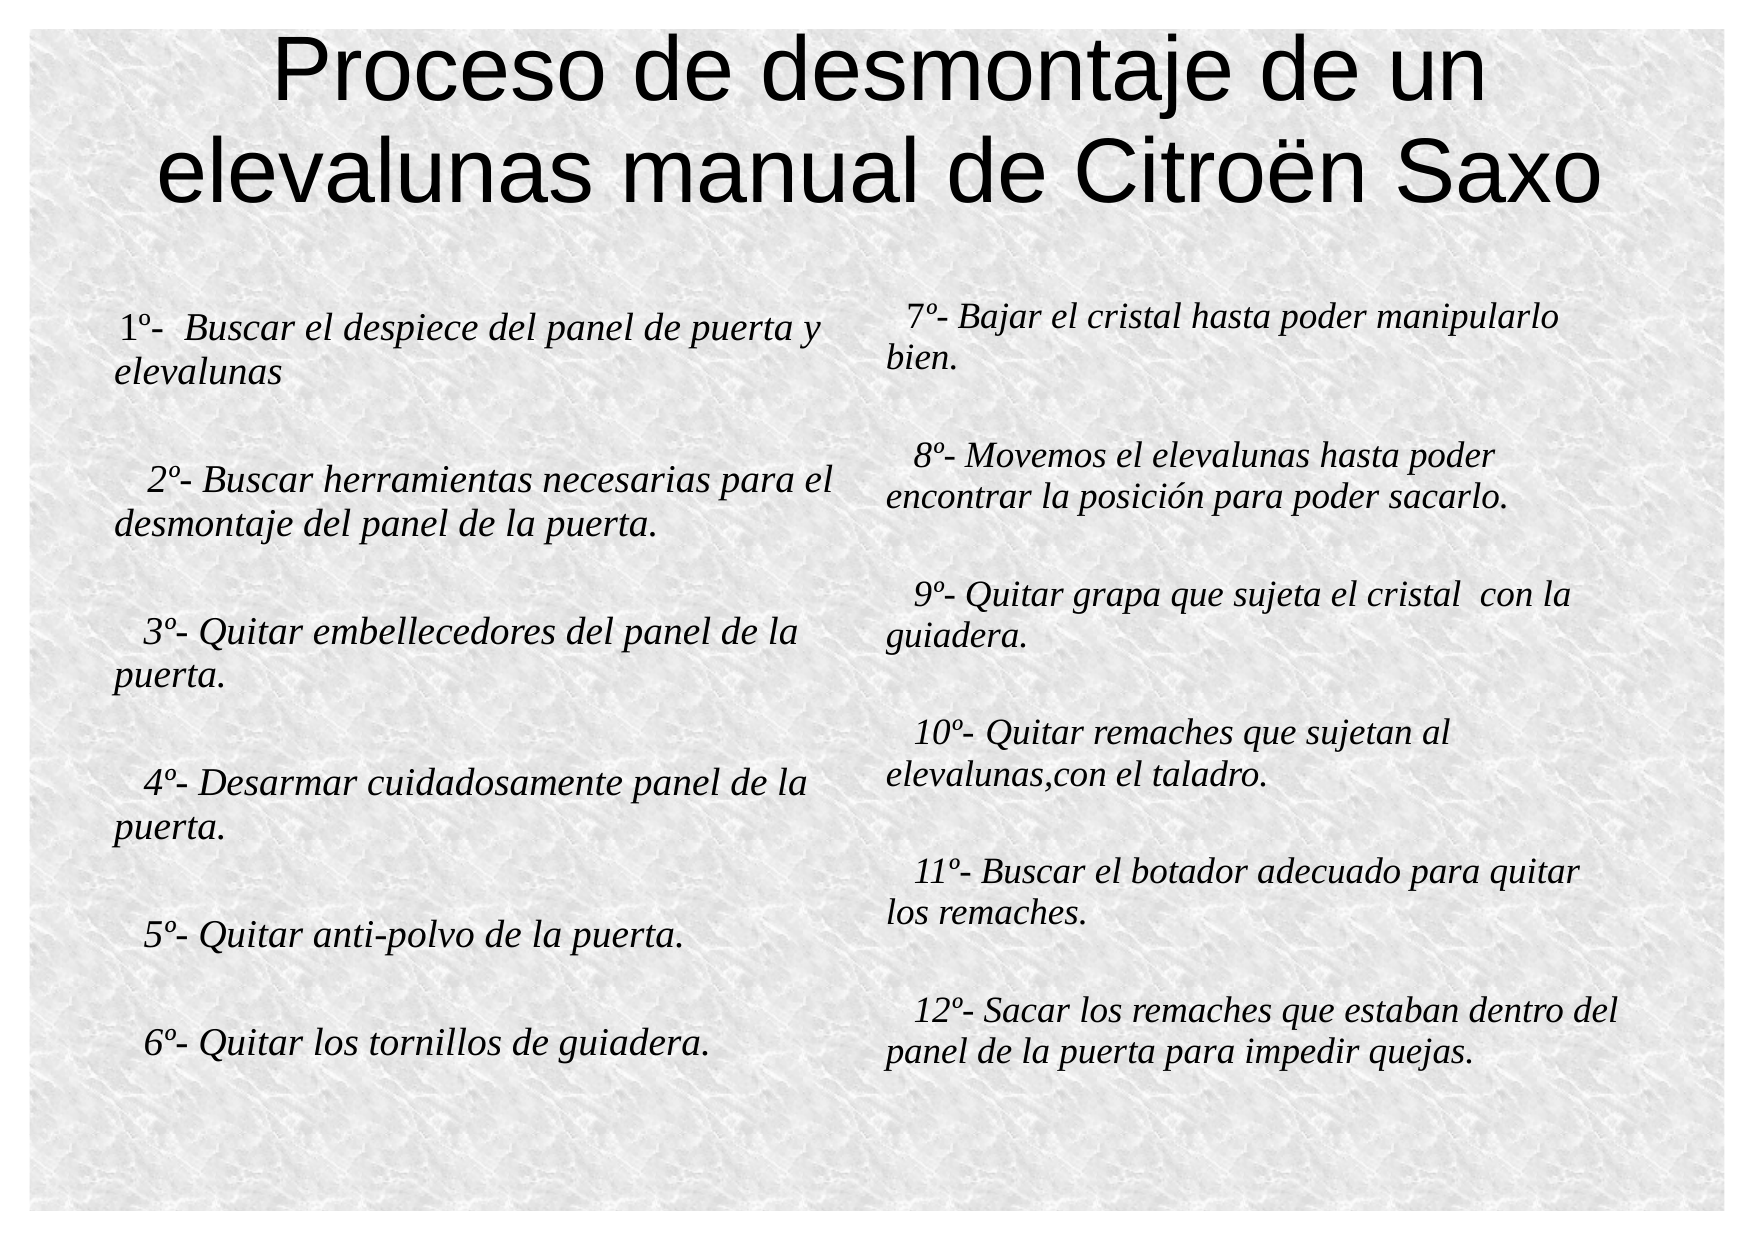

# Proceso de desmontaje de un elevalunas manual de Citroën Saxo
 7º- Bajar el cristal hasta poder manipularlo bien.
 8º- Movemos el elevalunas hasta poder encontrar la posición para poder sacarlo.
 9º- Quitar grapa que sujeta el cristal con la guiadera.
 10º- 	Quitar remaches que sujetan al elevalunas,con el taladro.
 11º- Buscar el botador adecuado para quitar los remaches.
 12º- Sacar los remaches que estaban dentro del panel de la puerta para impedir quejas.
 1º- Buscar el despiece del panel de puerta y elevalunas
 2º- Buscar herramientas necesarias para el desmontaje del panel de la puerta.
 3º- Quitar embellecedores del panel de la puerta.
 4º- Desarmar cuidadosamente panel de la puerta.
 5º- Quitar anti-polvo de la puerta.
 6º- Quitar los tornillos de guiadera.